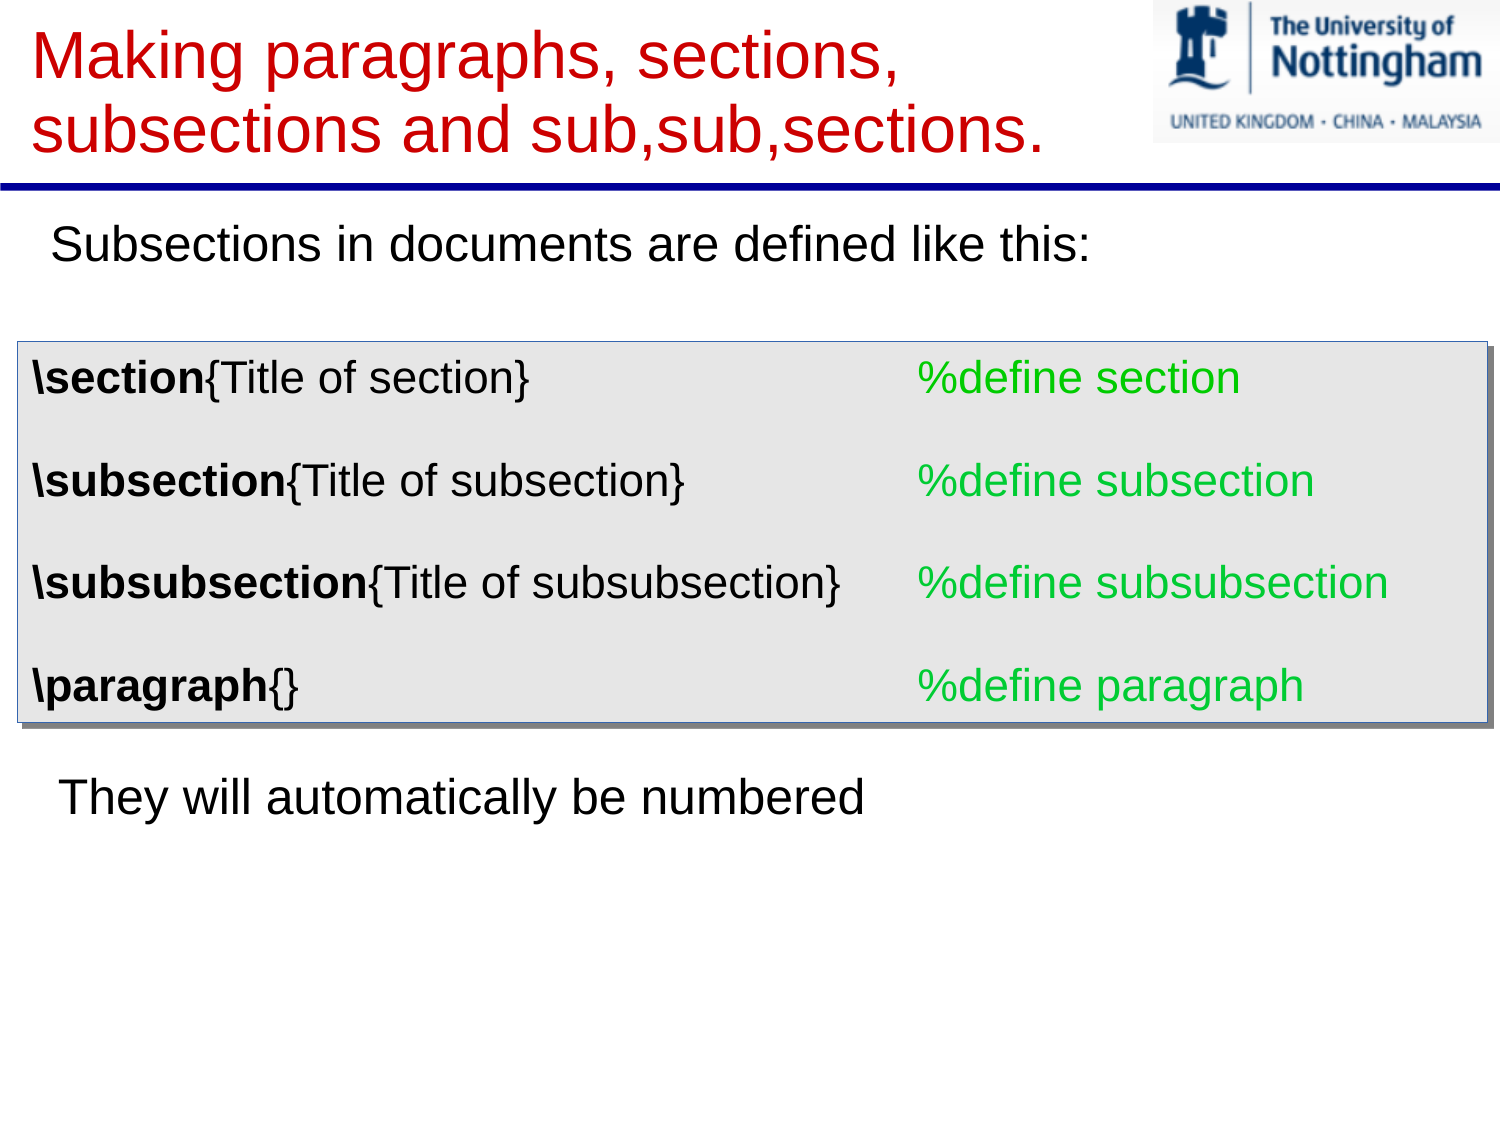

Making paragraphs, sections, subsections and sub,sub,sections.
Subsections in documents are defined like this:
\section{Title of section}						%define section
\subsection{Title of subsection}				%define subsection
\subsubsection{Title of subsubsection}		%define subsubsection
\paragraph{}									%define paragraph
They will automatically be numbered